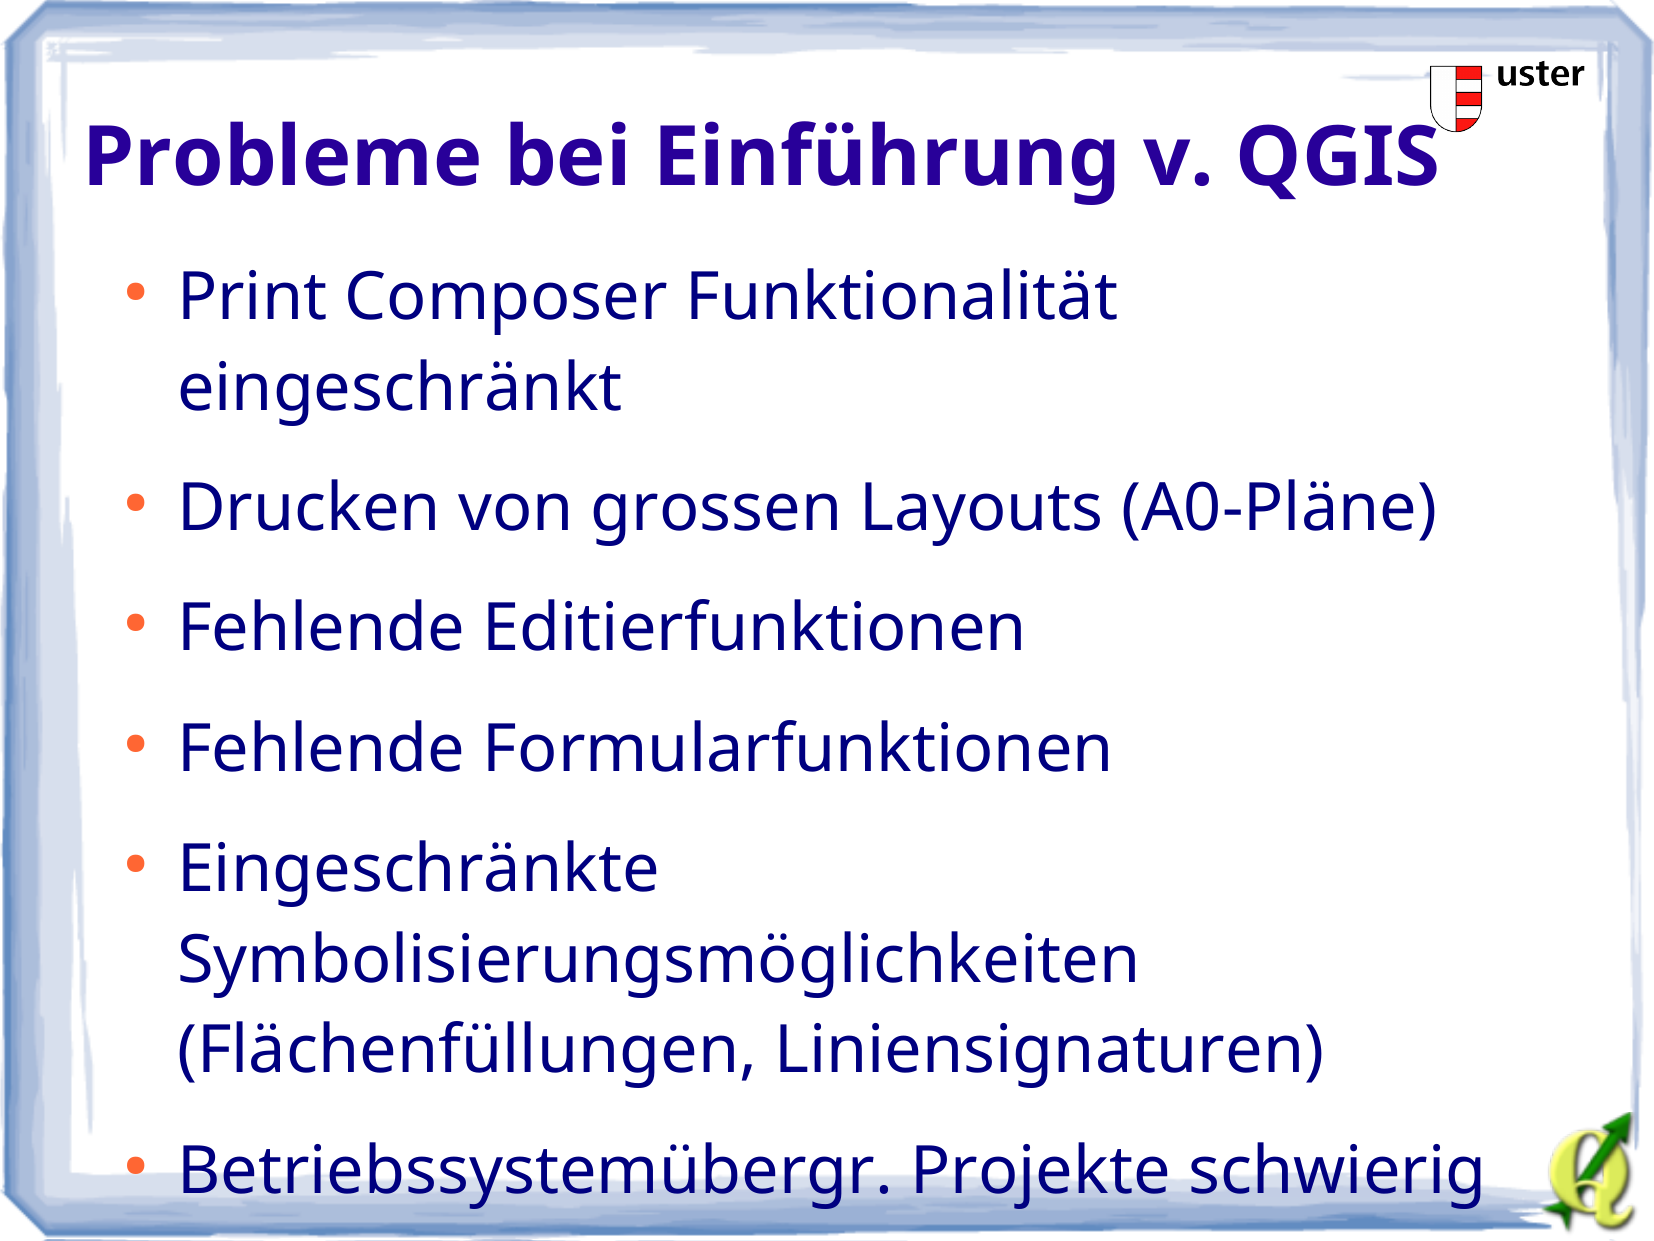

# Probleme bei Einführung v. QGIS
Print Composer Funktionalität eingeschränkt
Drucken von grossen Layouts (A0-Pläne)
Fehlende Editierfunktionen
Fehlende Formularfunktionen
Eingeschränkte Symbolisierungsmöglichkeiten (Flächenfüllungen, Liniensignaturen)
Betriebssystemübergr. Projekte schwierig
Fehlender DXF-Support
Schwieriger Umgang mit Relationen